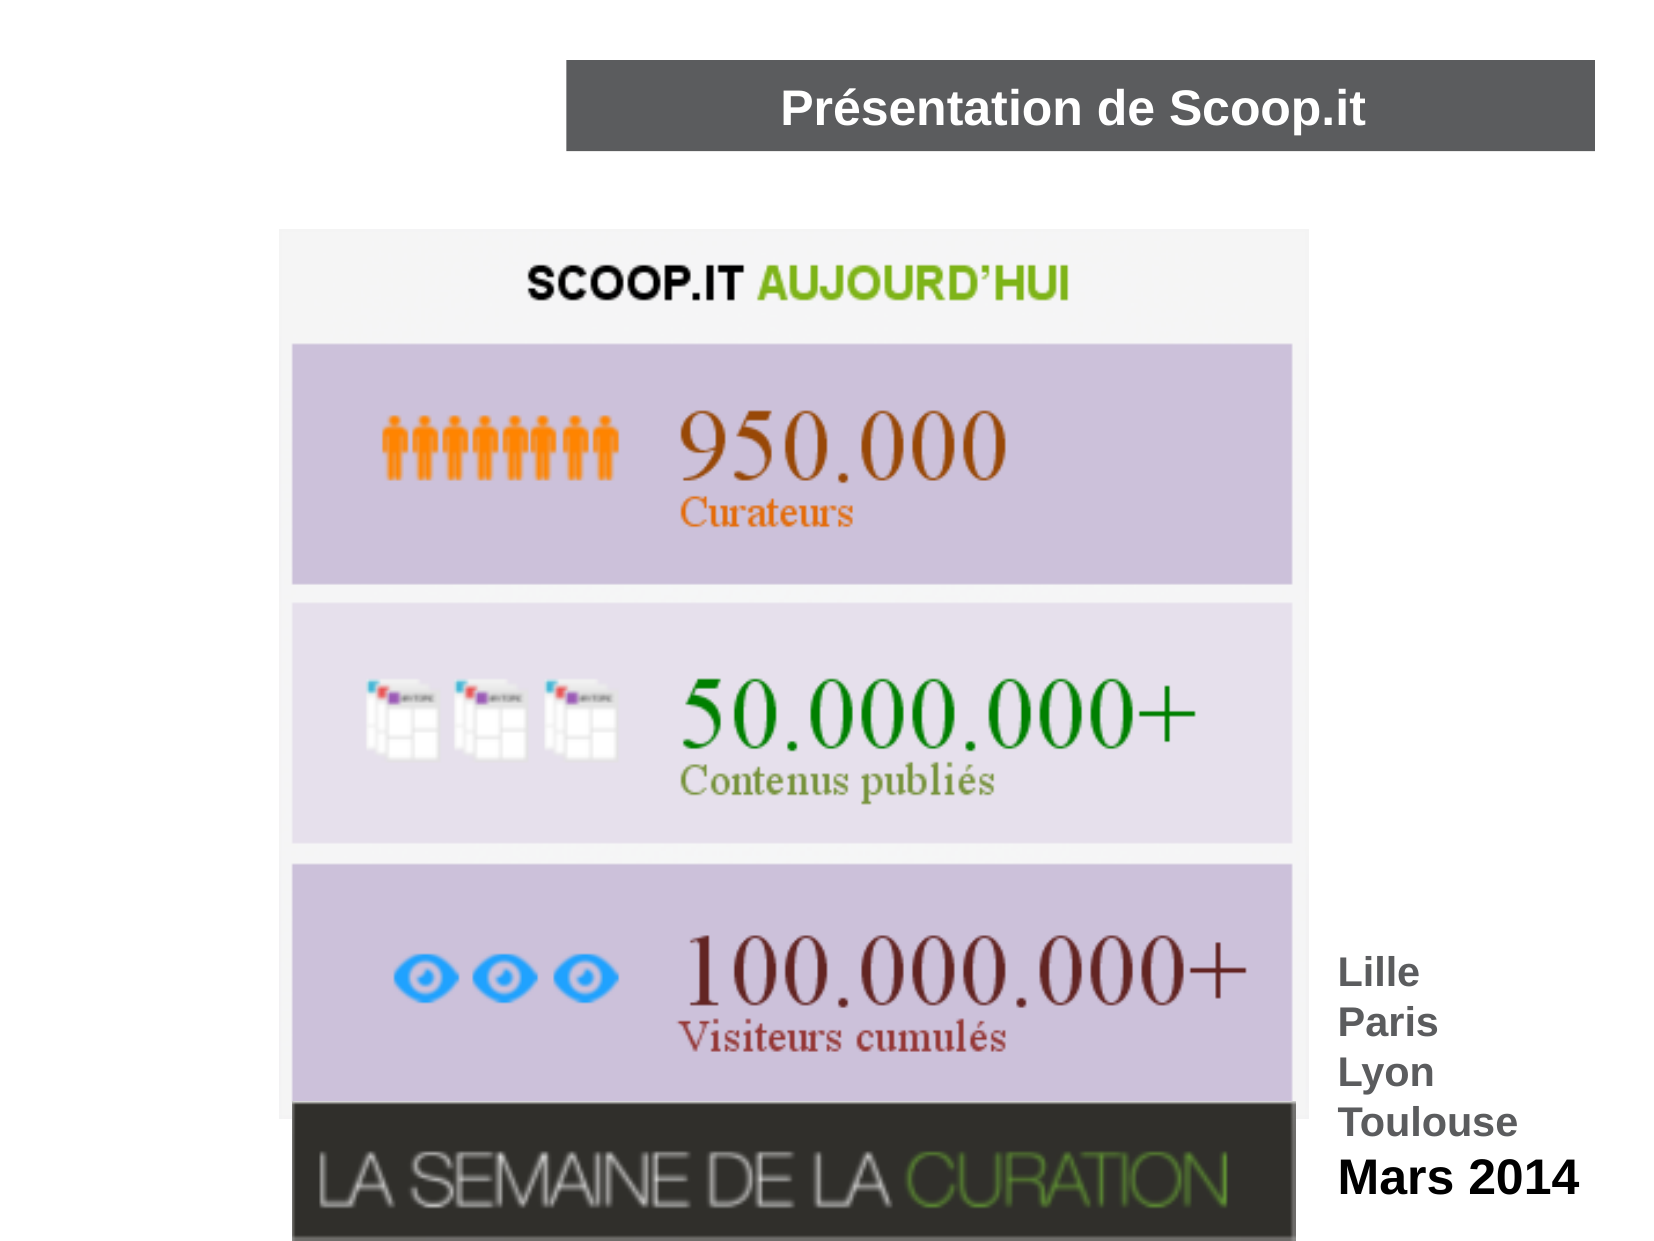

Présentation de Scoop.it
Lille
Paris
Lyon
Toulouse
Mars 2014